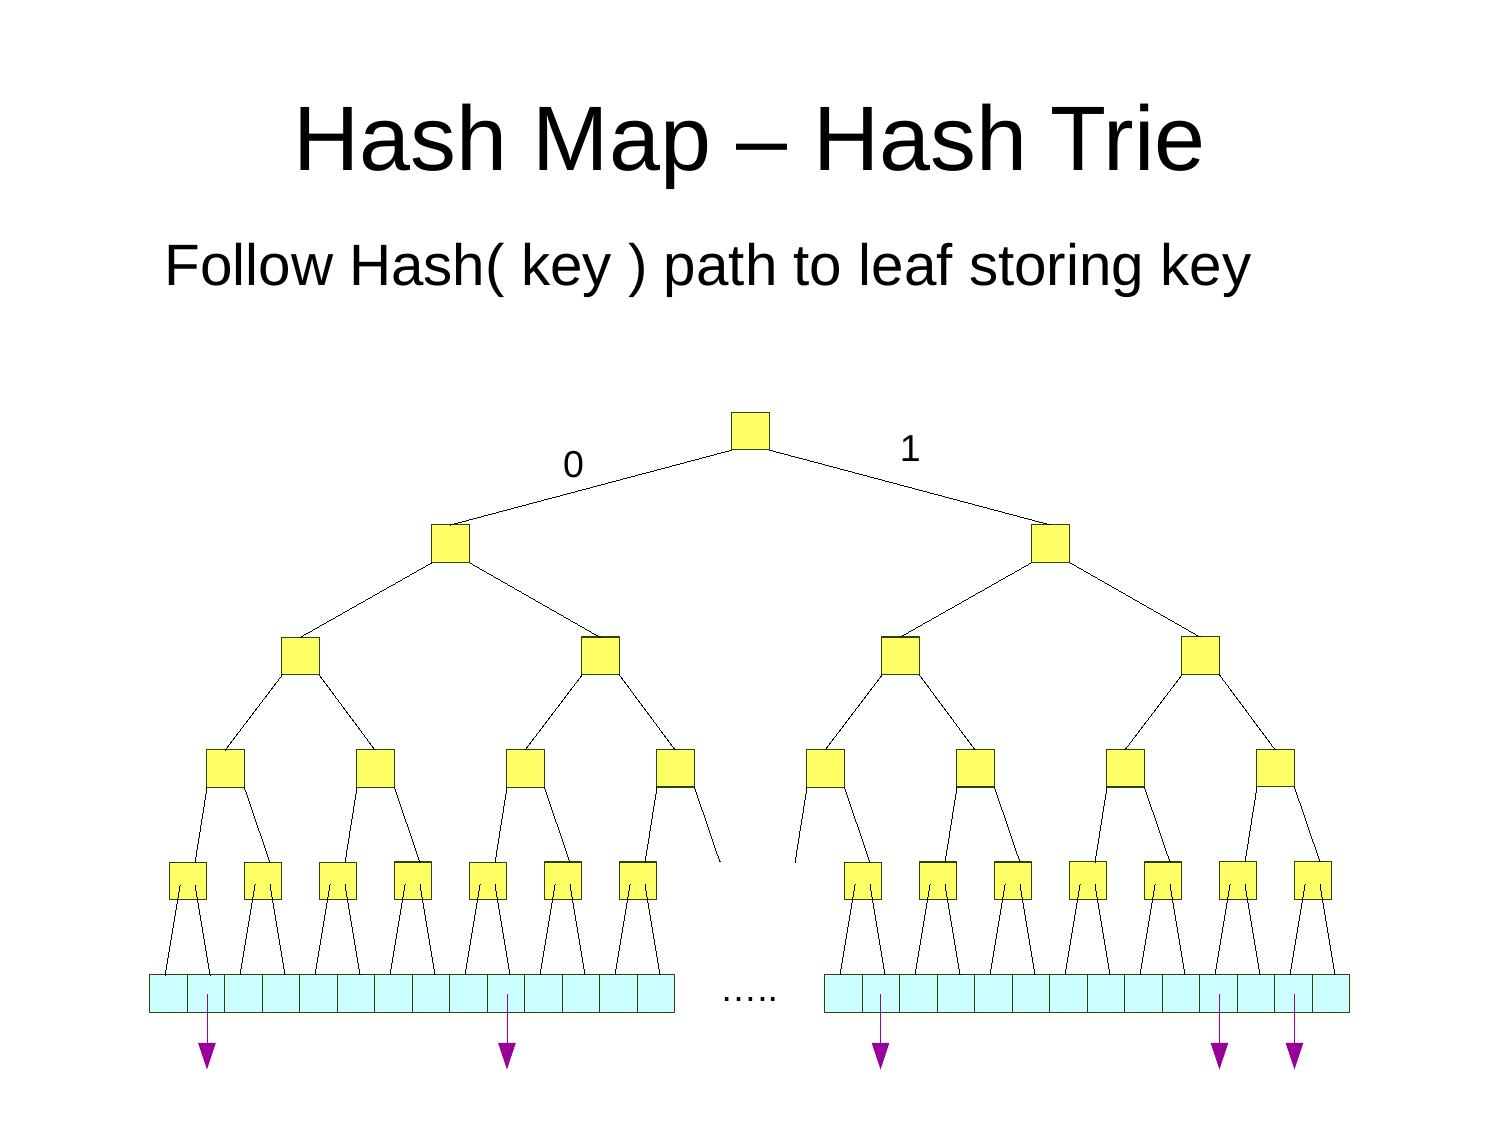

# Hash Map – Hash Trie
Follow Hash( key ) path to leaf storing key
1
0
…..